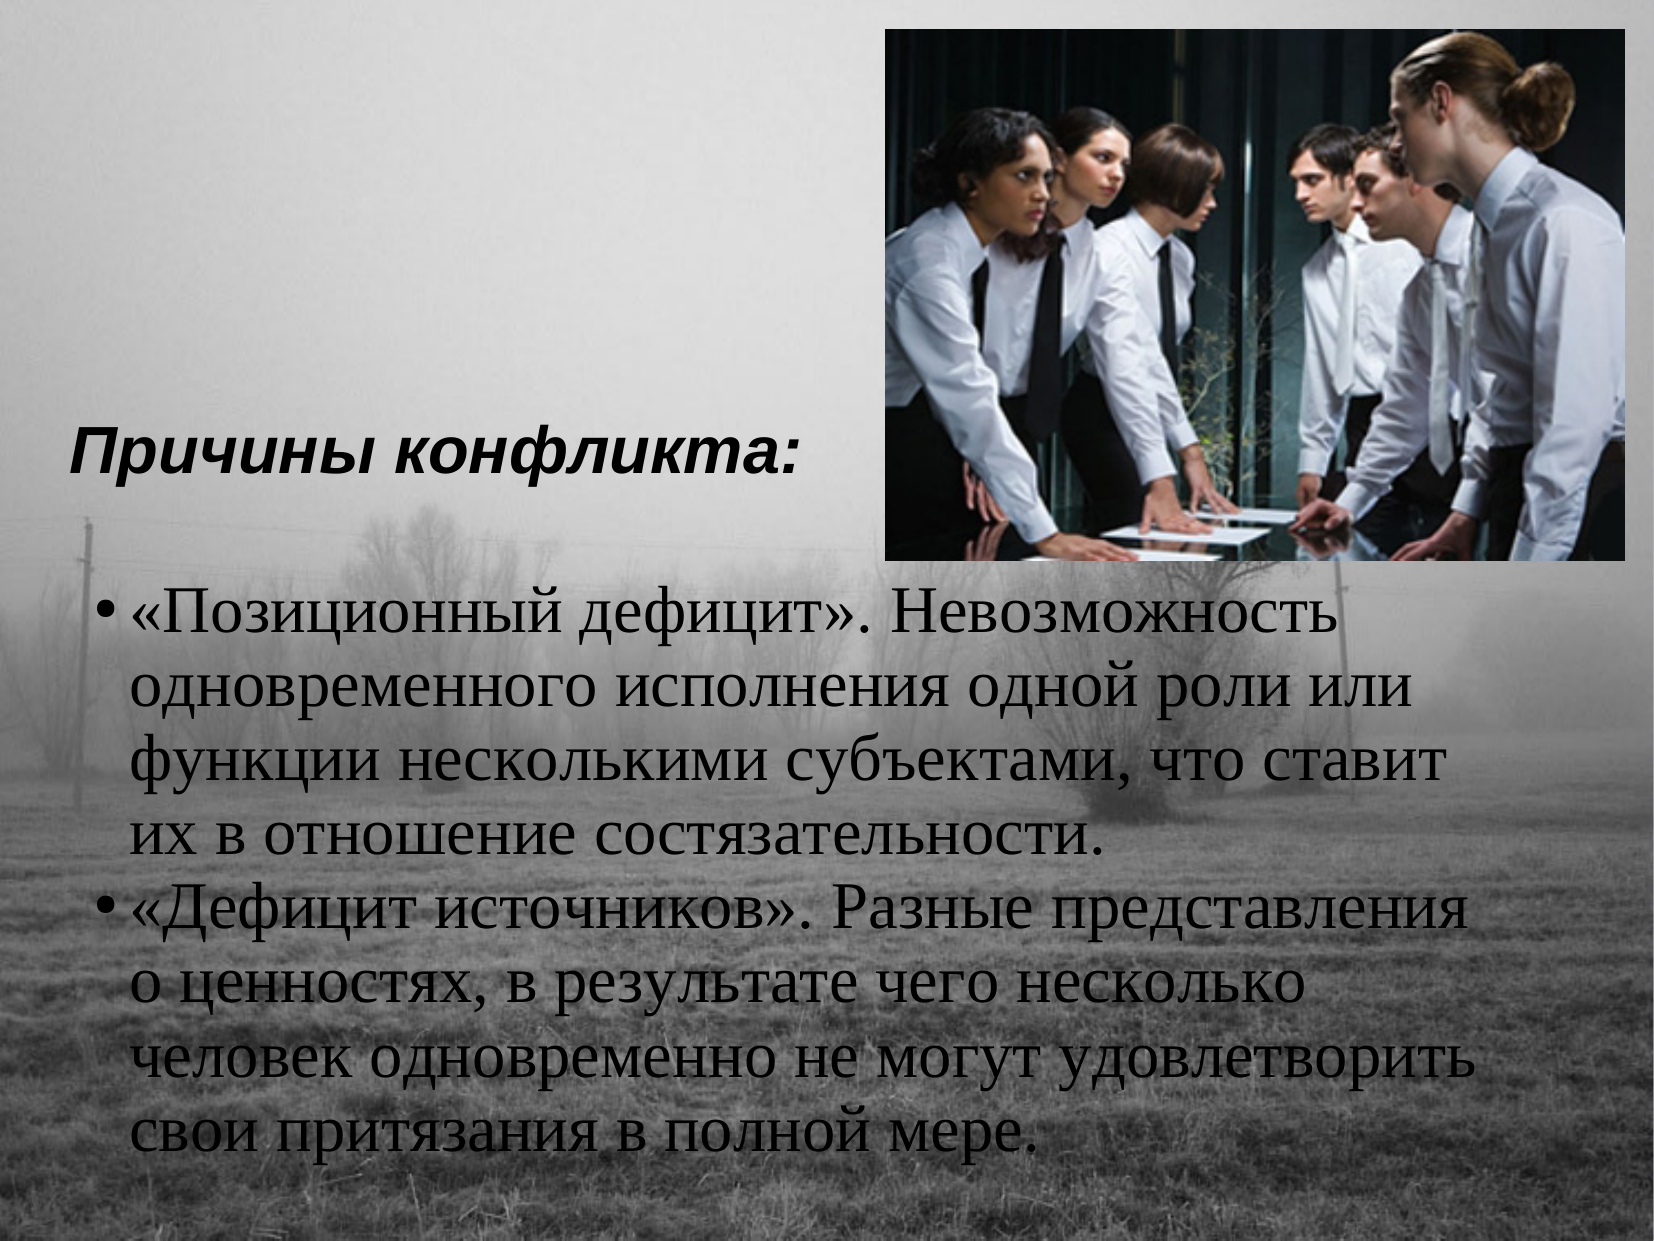

# Причины конфликта:
«Позиционный дефицит». Невозможность одновременного исполнения одной роли или функции несколькими субъектами, что ставит их в отношение состязательности.
«Дефицит источников». Разные представления о ценностях, в результате чего несколько человек одновременно не могут удовлетворить свои притязания в полной мере.